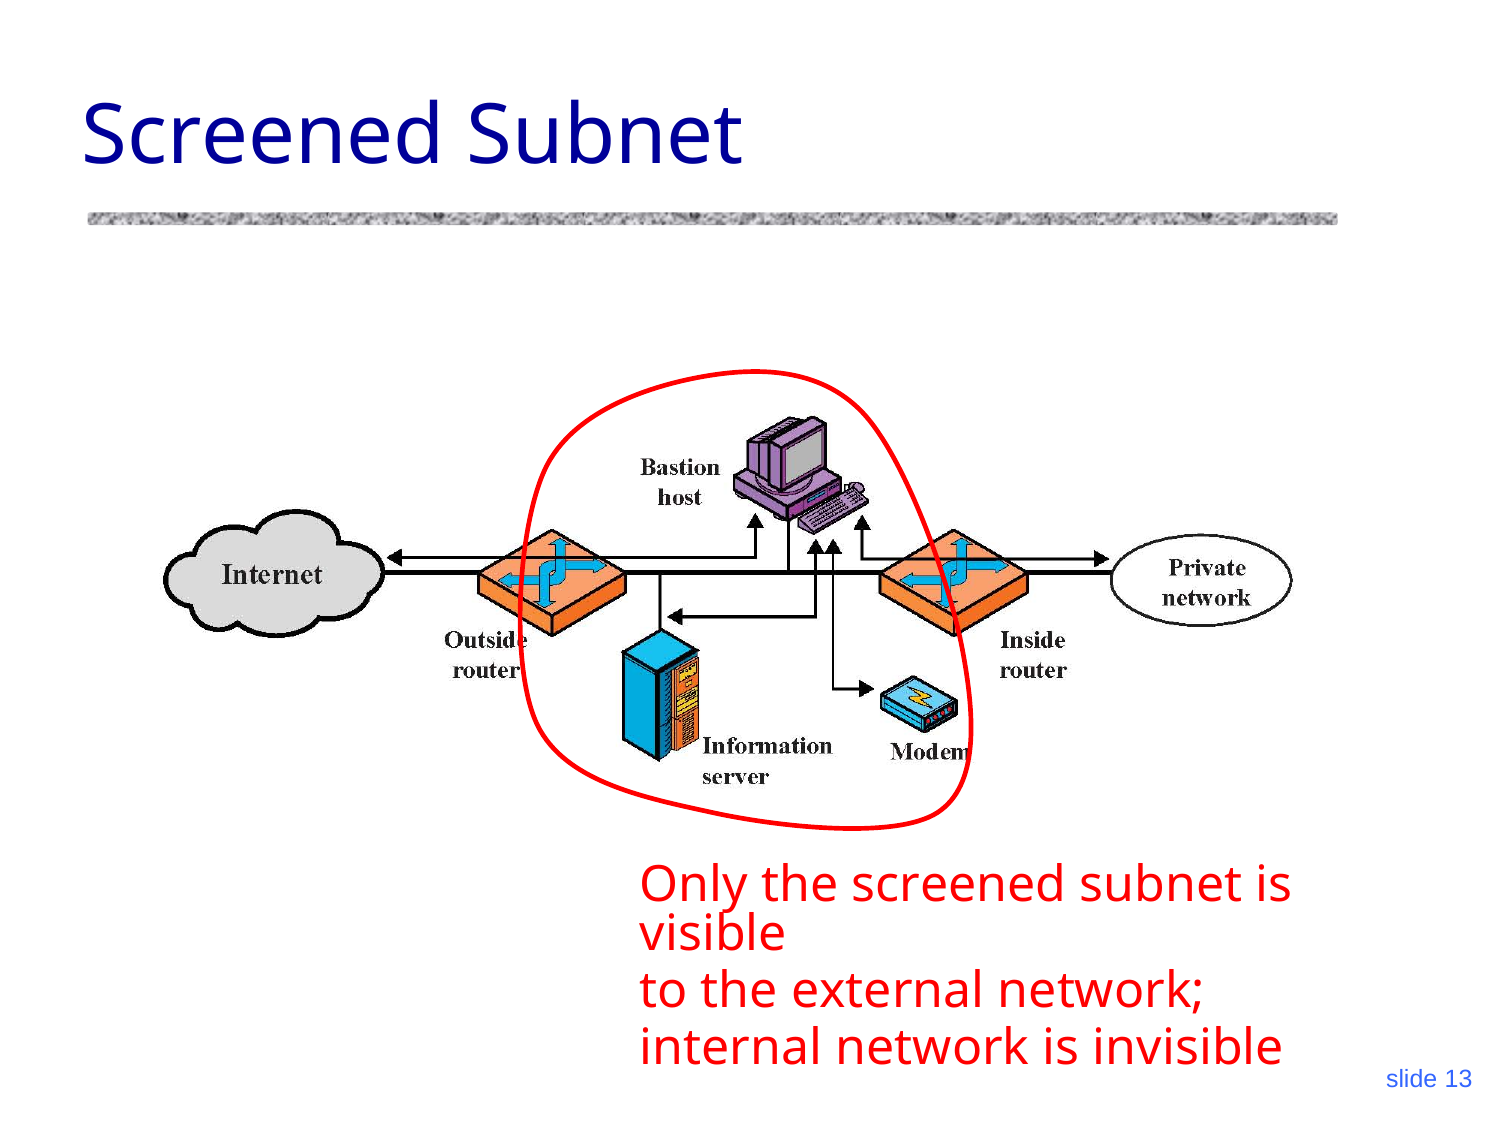

Screened Subnet
Only the screened subnet is visible
to the external network;
internal network is invisible
slide